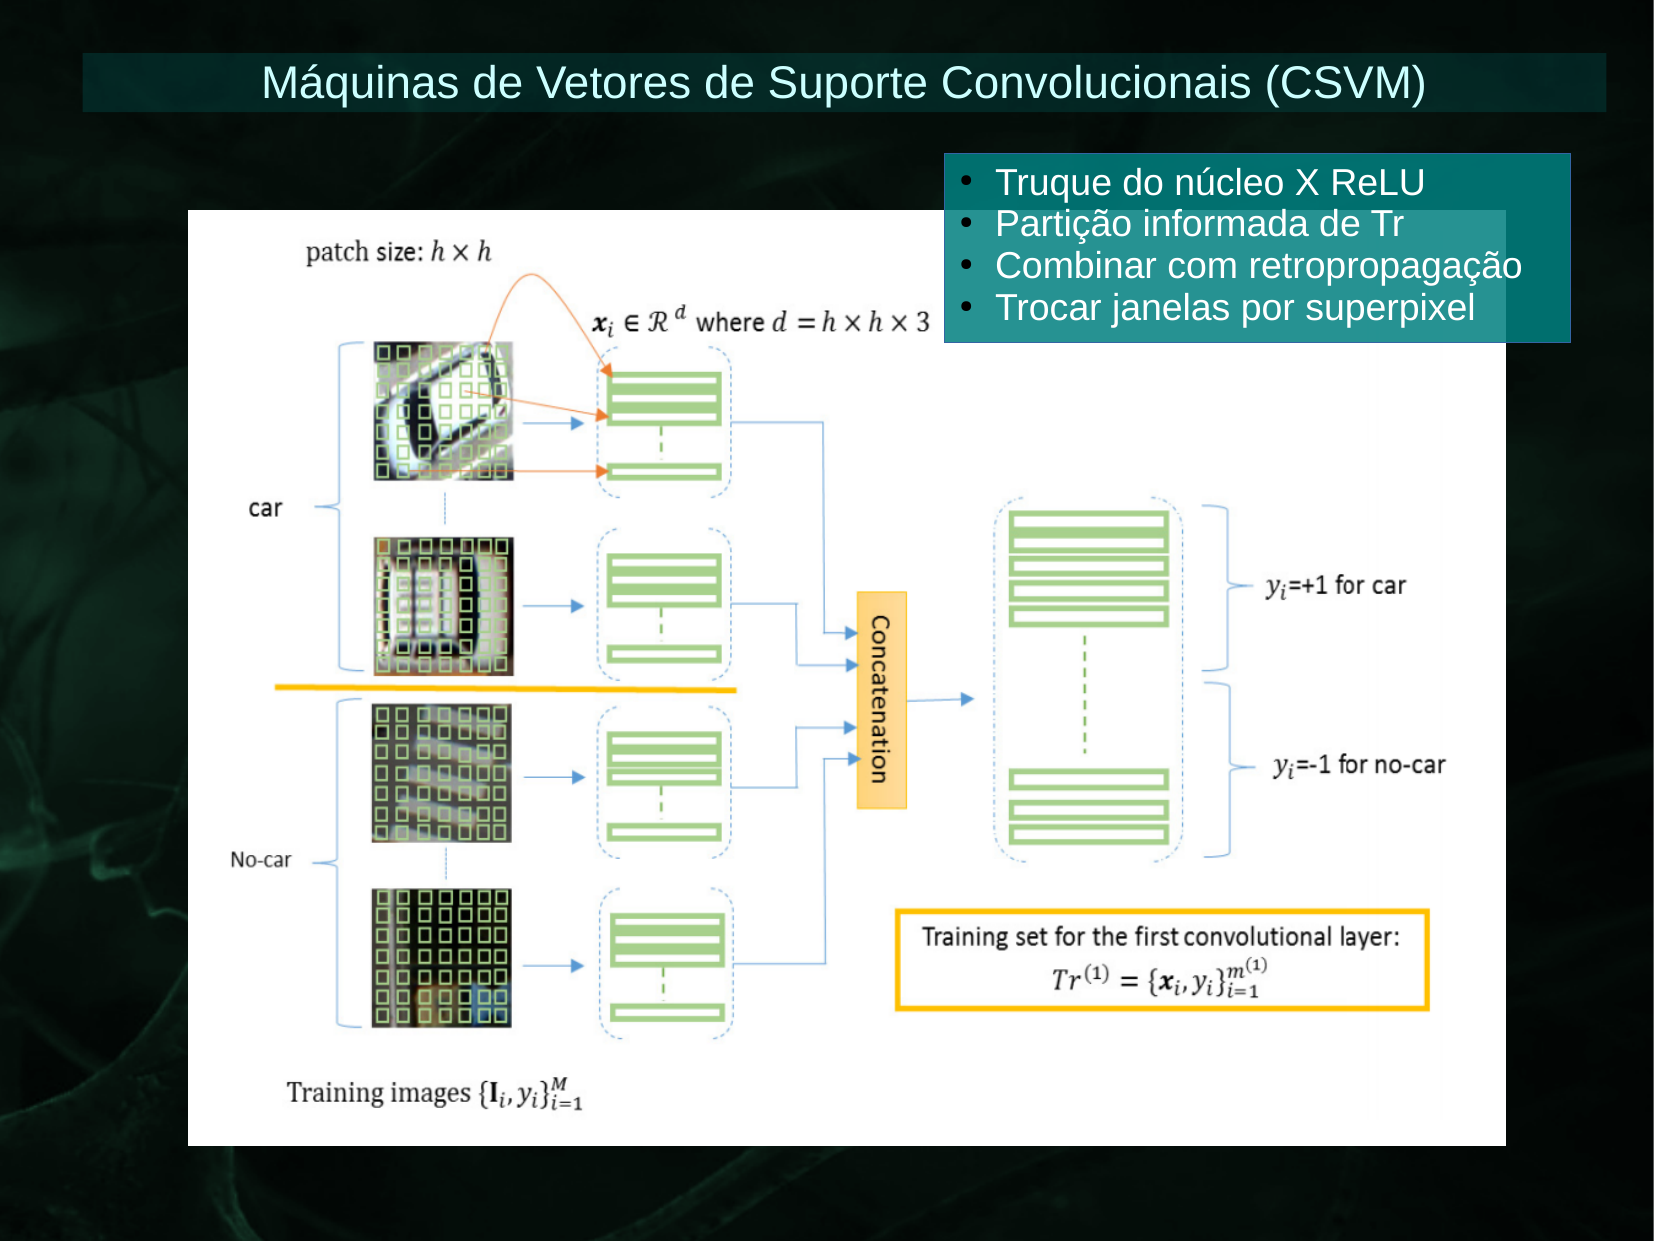

Máquinas de Vetores de Suporte Convolucionais (CSVM)
Truque do núcleo X ReLU
Partição informada de Tr
Combinar com retropropagação
Trocar janelas por superpixel